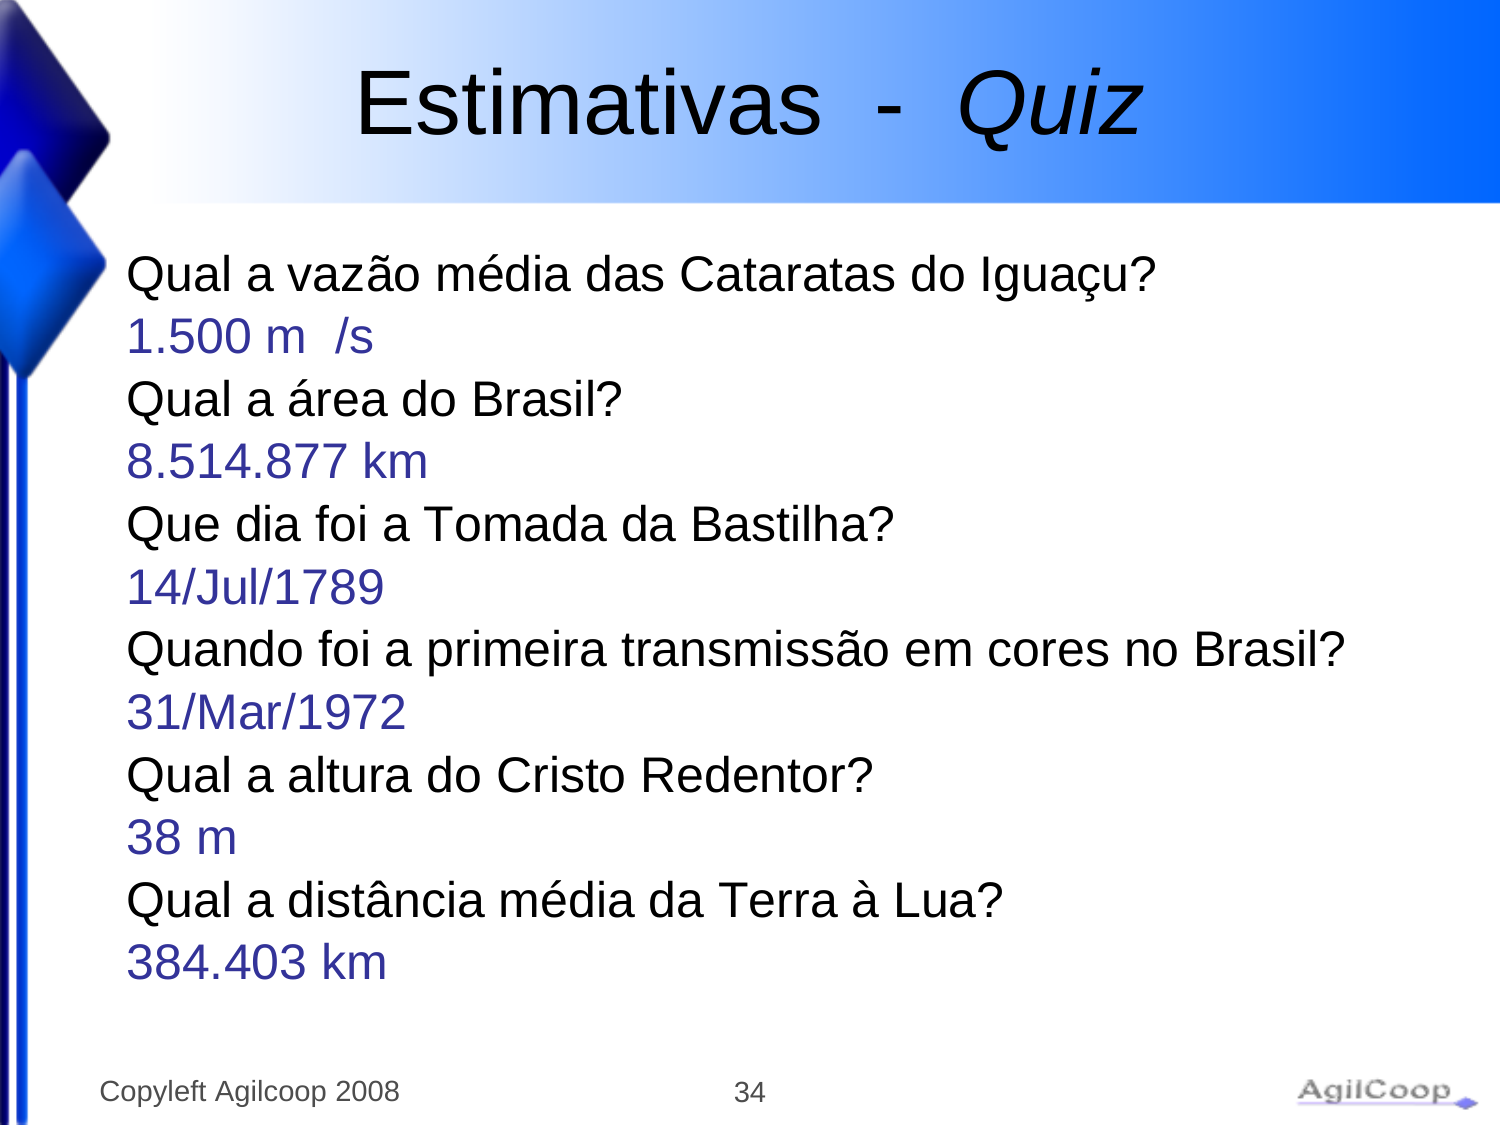

# Estimativas - Quiz
Qual a vazão média das Cataratas do Iguaçu?
1.500 m3/s
Qual a área do Brasil?
8.514.877 km2
Que dia foi a Tomada da Bastilha?
14/Jul/1789
Quando foi a primeira transmissão em cores no Brasil?
31/Mar/1972
Qual a altura do Cristo Redentor?
38 m
Qual a distância média da Terra à Lua?
384.403 km
34